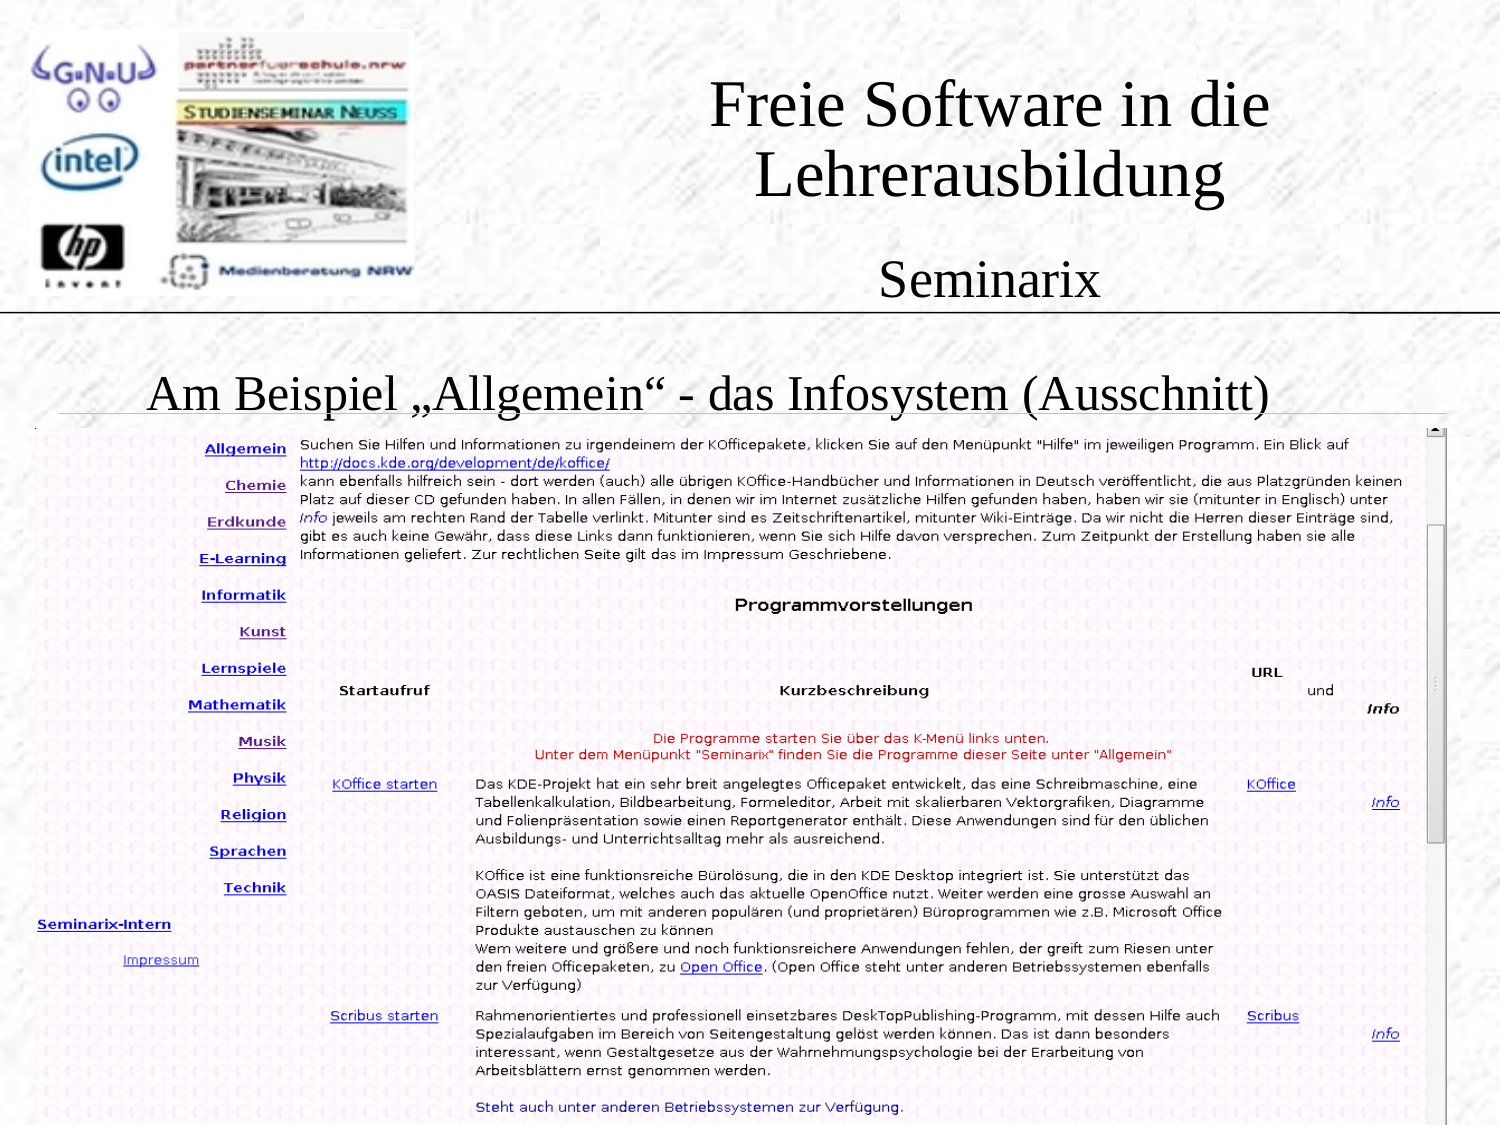

Freie Software in die Lehrerausbildung
Seminarix
Am Beispiel „Allgemein“ - das Infosystem (Ausschnitt)